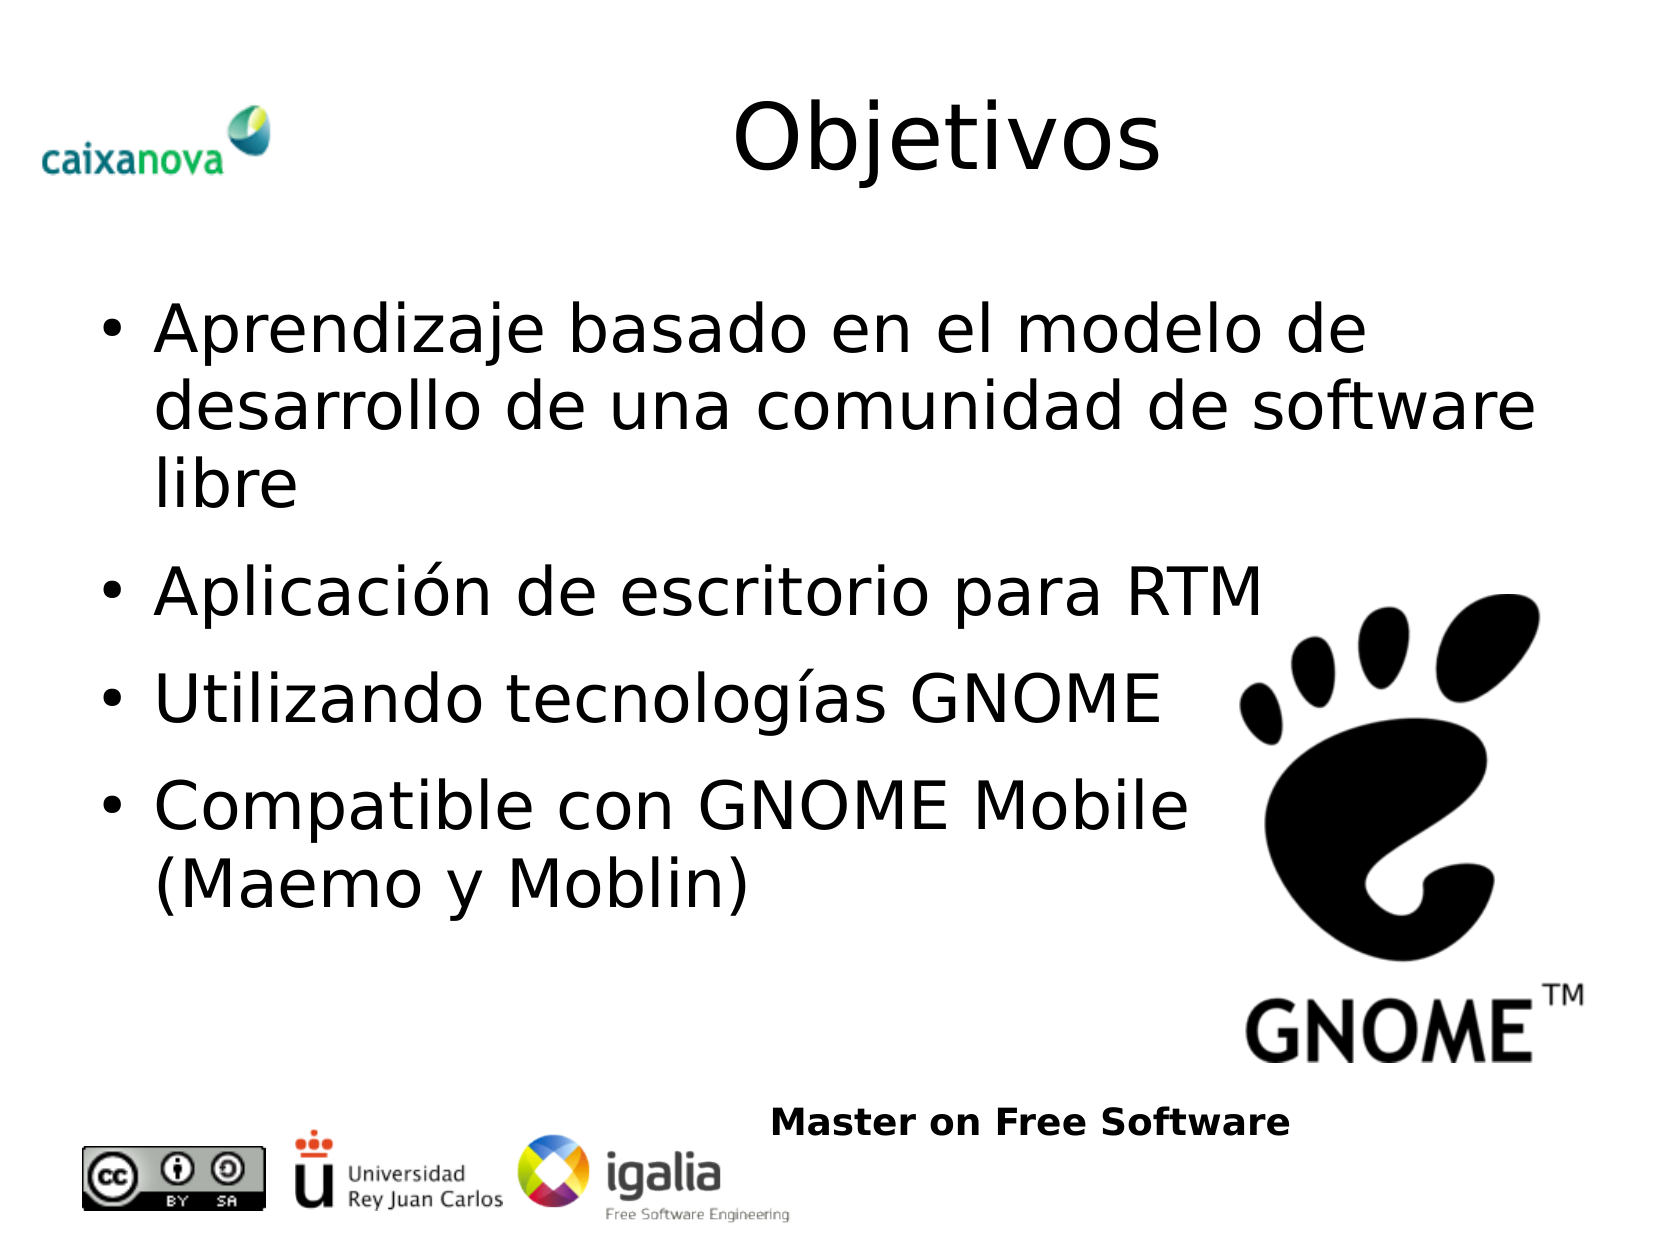

# Objetivos
Aprendizaje basado en el modelo de desarrollo de una comunidad de software libre
Aplicación de escritorio para RTM
Utilizando tecnologías GNOME
Compatible con GNOME Mobile
(Maemo y Moblin)